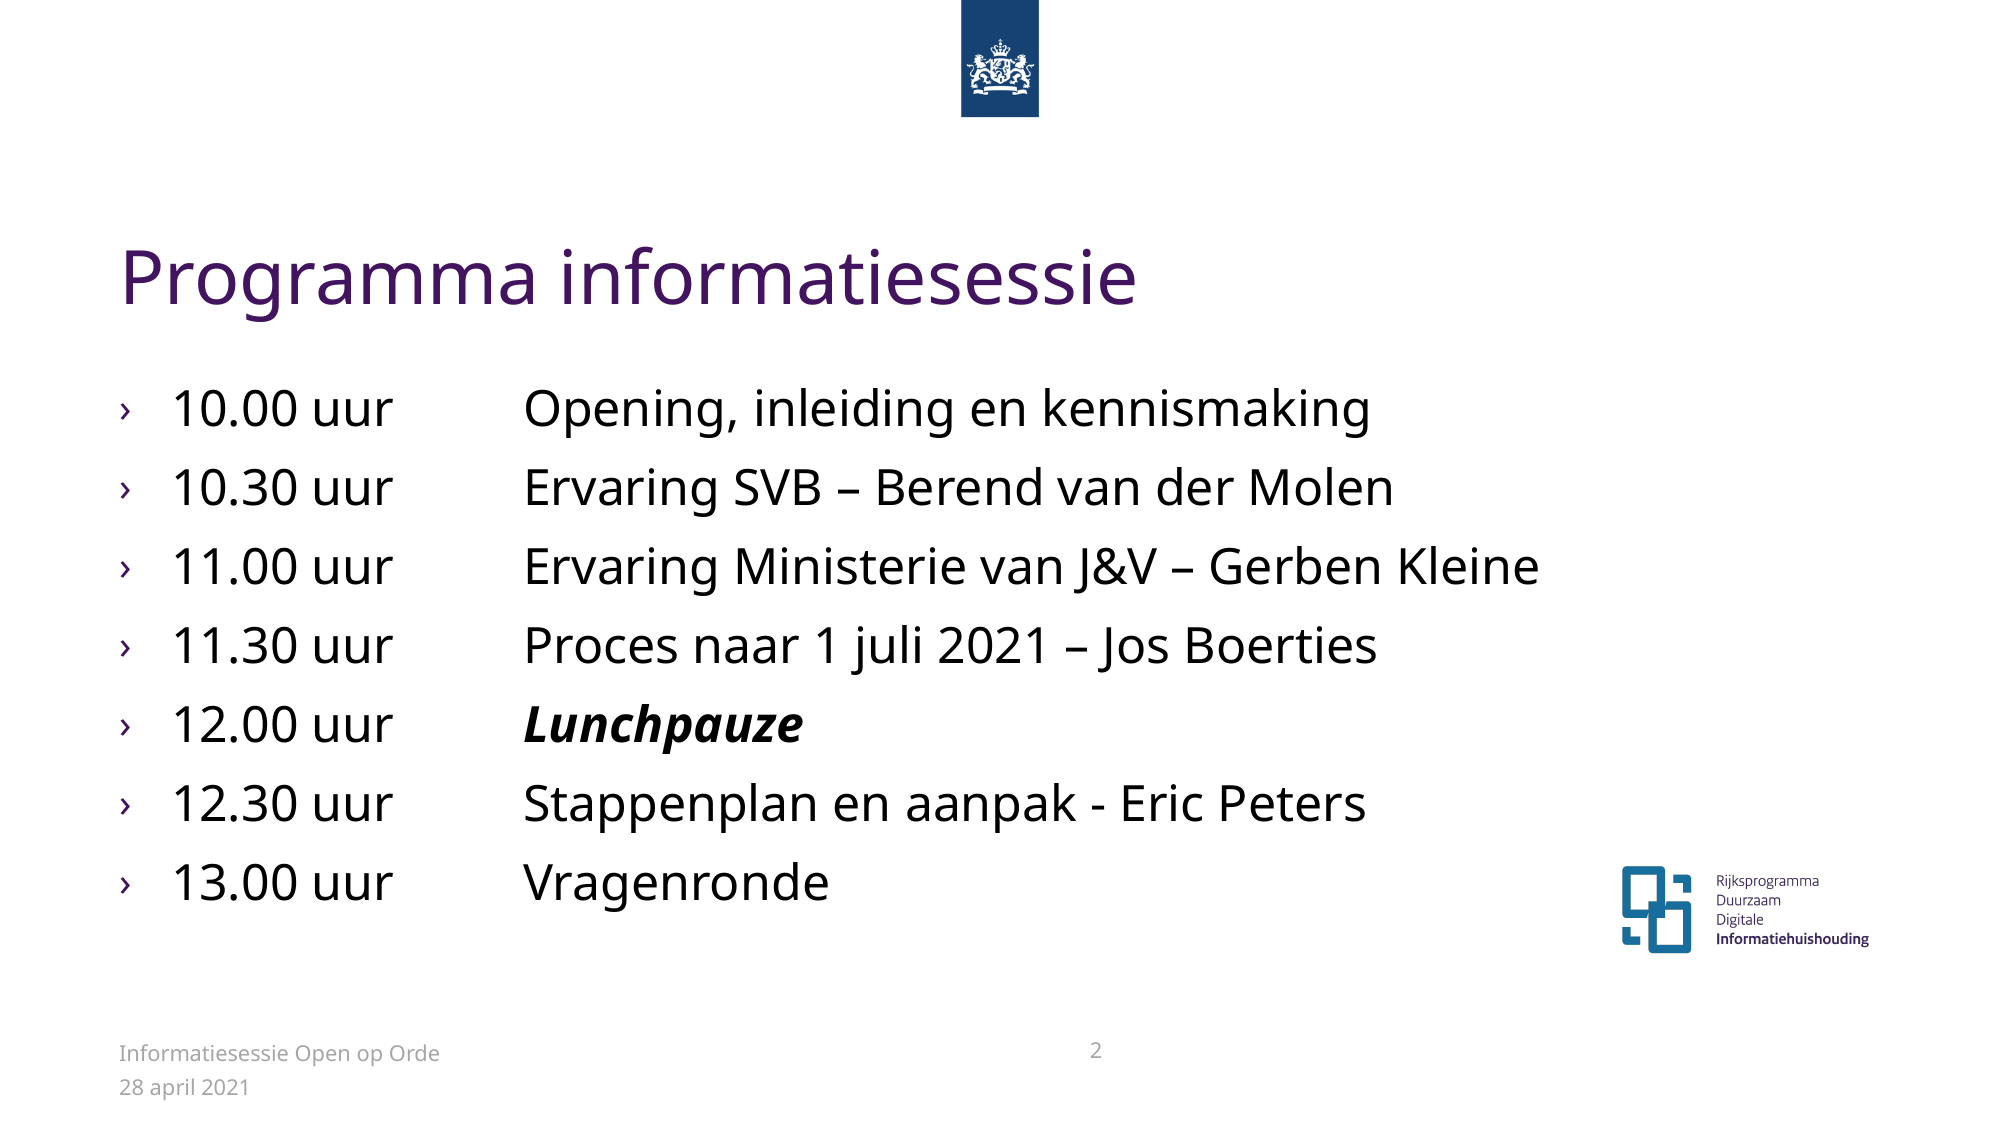

Programma informatiesessie
# 10.00 uur		Opening, inleiding en kennismaking
10.30 uur		Ervaring SVB – Berend van der Molen
11.00 uur		Ervaring Ministerie van J&V – Gerben Kleine
11.30 uur		Proces naar 1 juli 2021 – Jos Boerties
12.00 uur		Lunchpauze
12.30 uur		Stappenplan en aanpak - Eric Peters
13.00 uur		Vragenronde
Informatiesessie Open op Orde
28 april 2021